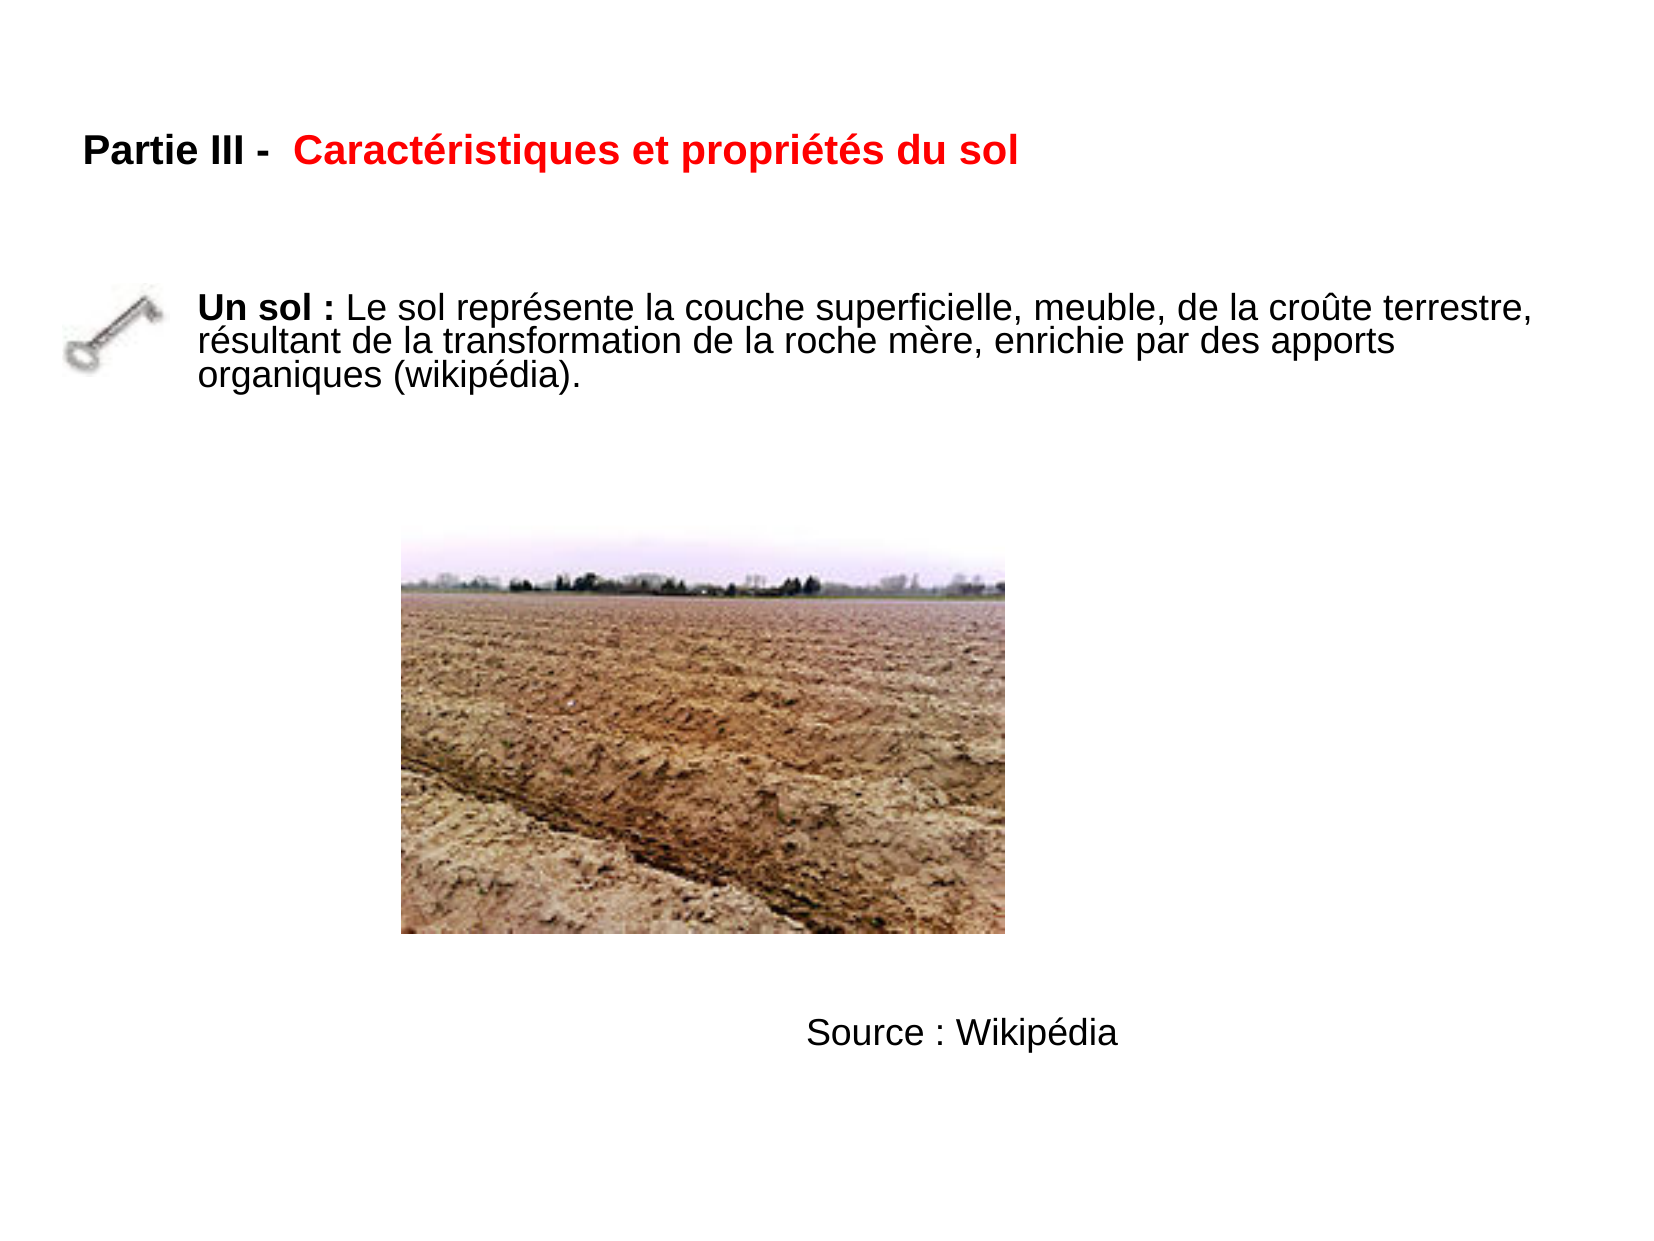

# Partie III - Caractéristiques et propriétés du sol
Un sol : Le sol représente la couche superficielle, meuble, de la croûte terrestre, résultant de la transformation de la roche mère, enrichie par des apports organiques (wikipédia).
Source : Wikipédia